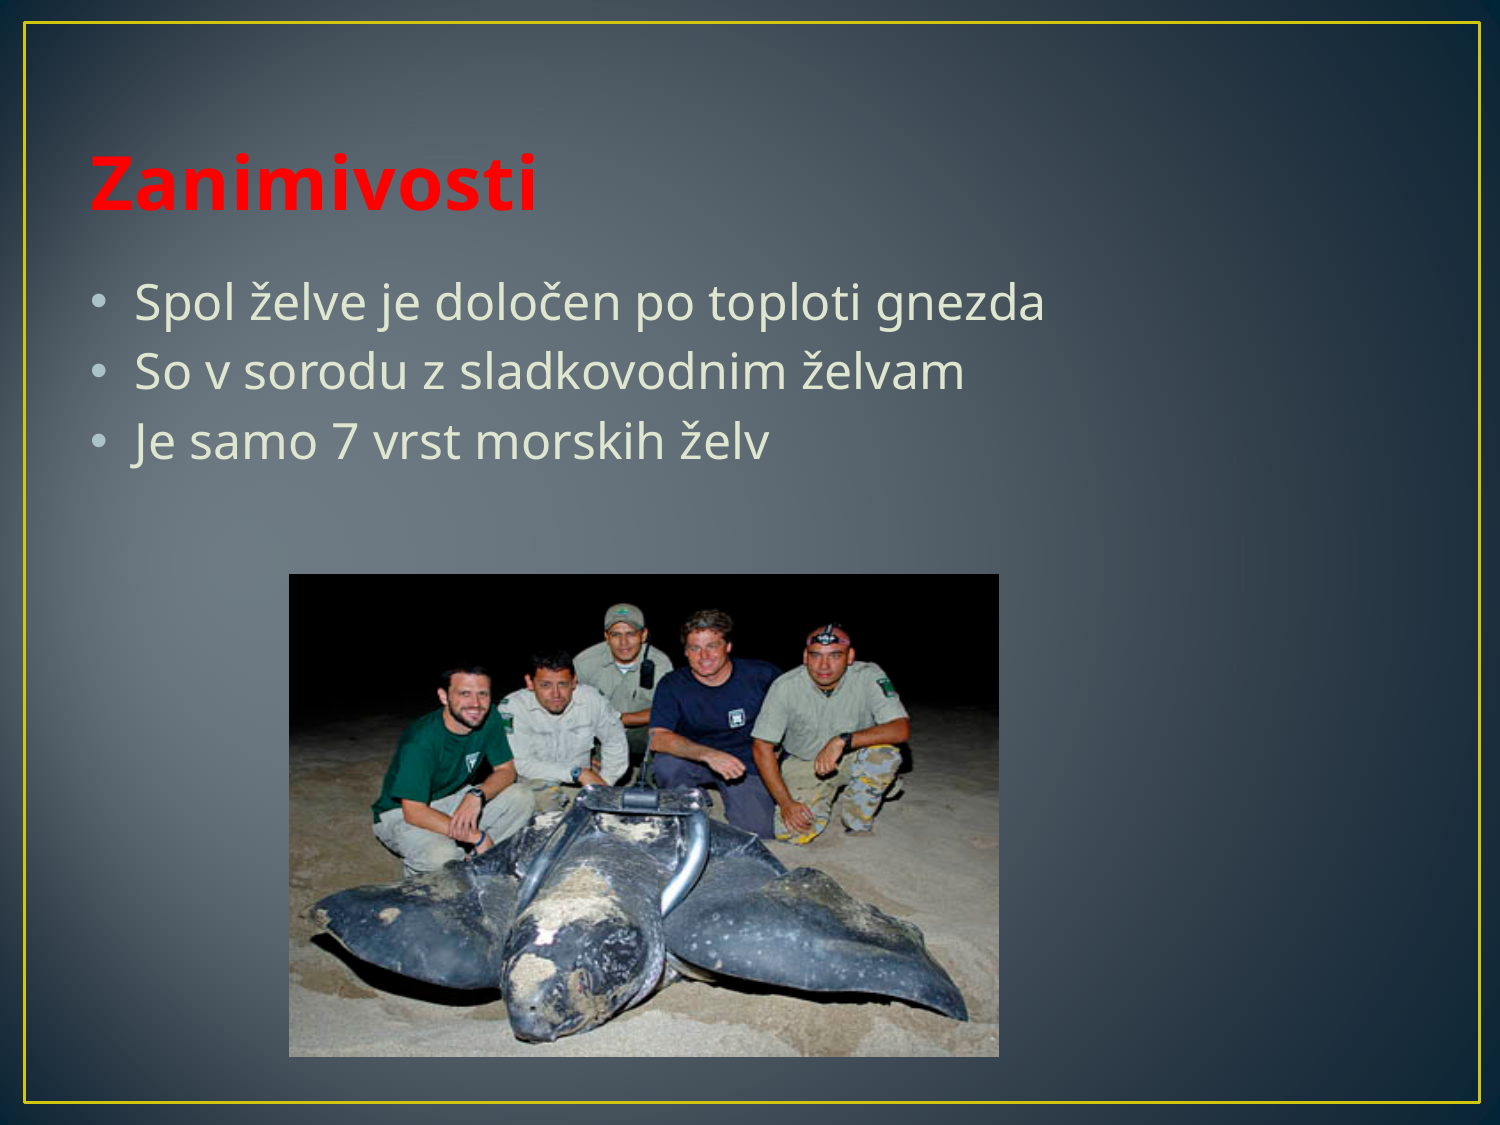

# Zanimivosti
Spol želve je določen po toploti gnezda
So v sorodu z sladkovodnim želvam
Je samo 7 vrst morskih želv